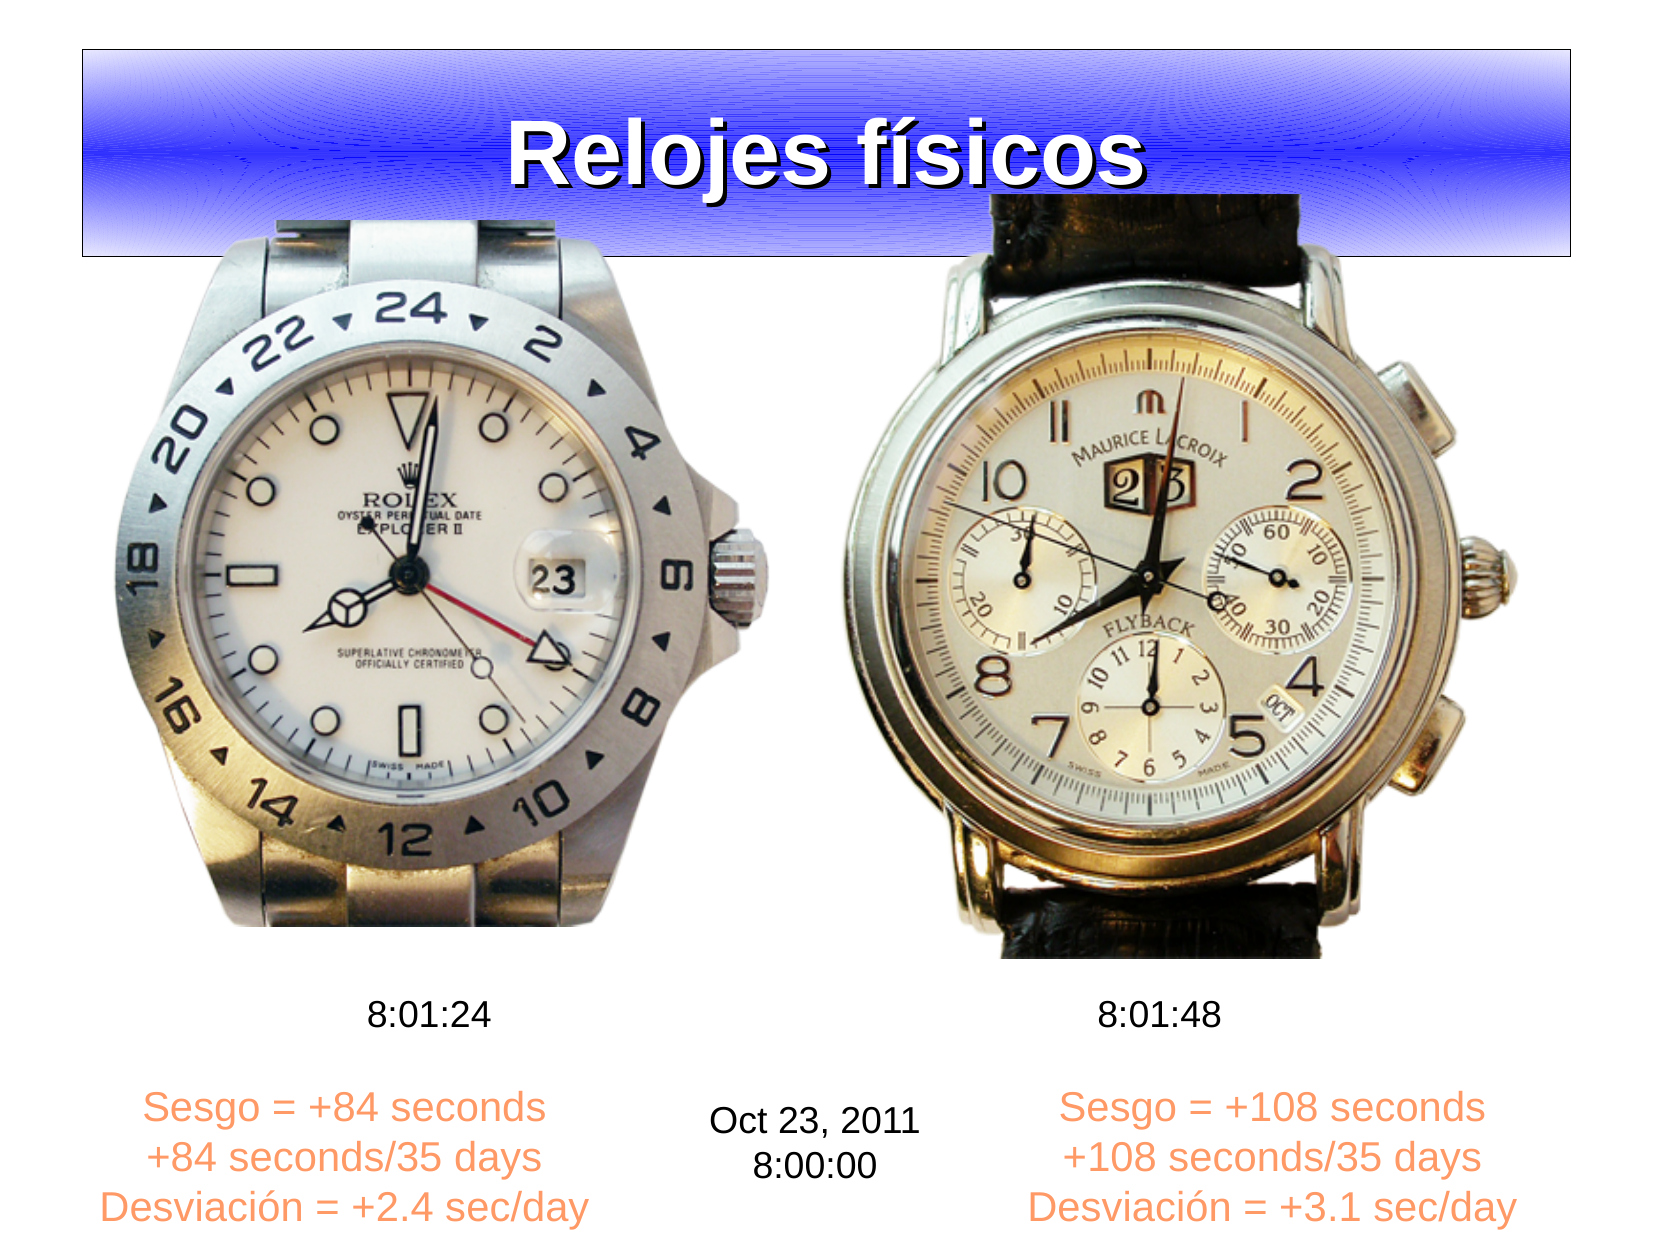

# Relojes físicos
8:01:24
8:01:48
Sesgo = +84 seconds
+84 seconds/35 days
Desviación = +2.4 sec/day
Sesgo = +108 seconds
+108 seconds/35 days
Desviación = +3.1 sec/day
Oct 23, 2011
8:00:00